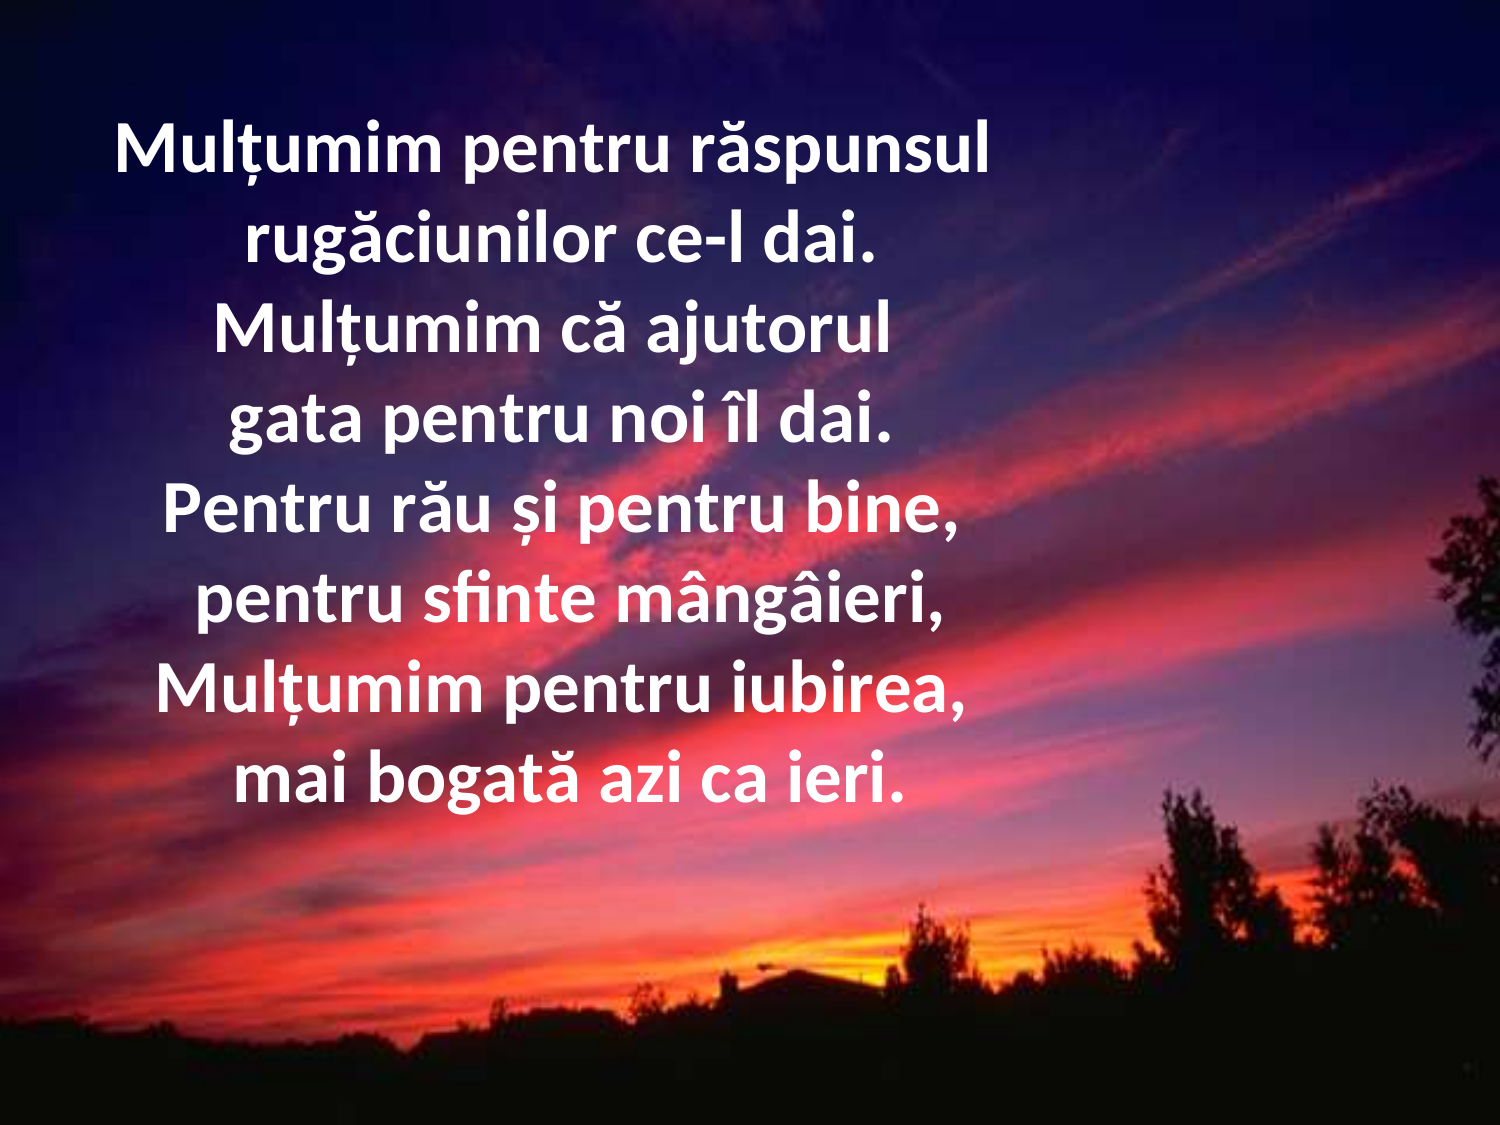

Mulţumim pentru răspunsul
rugăciunilor ce-l dai.
Mulţumim că ajutorul
gata pentru noi îl dai.
Pentru rău şi pentru bine,
 pentru sfinte mângâieri,
Mulţumim pentru iubirea,
 mai bogată azi ca ieri.